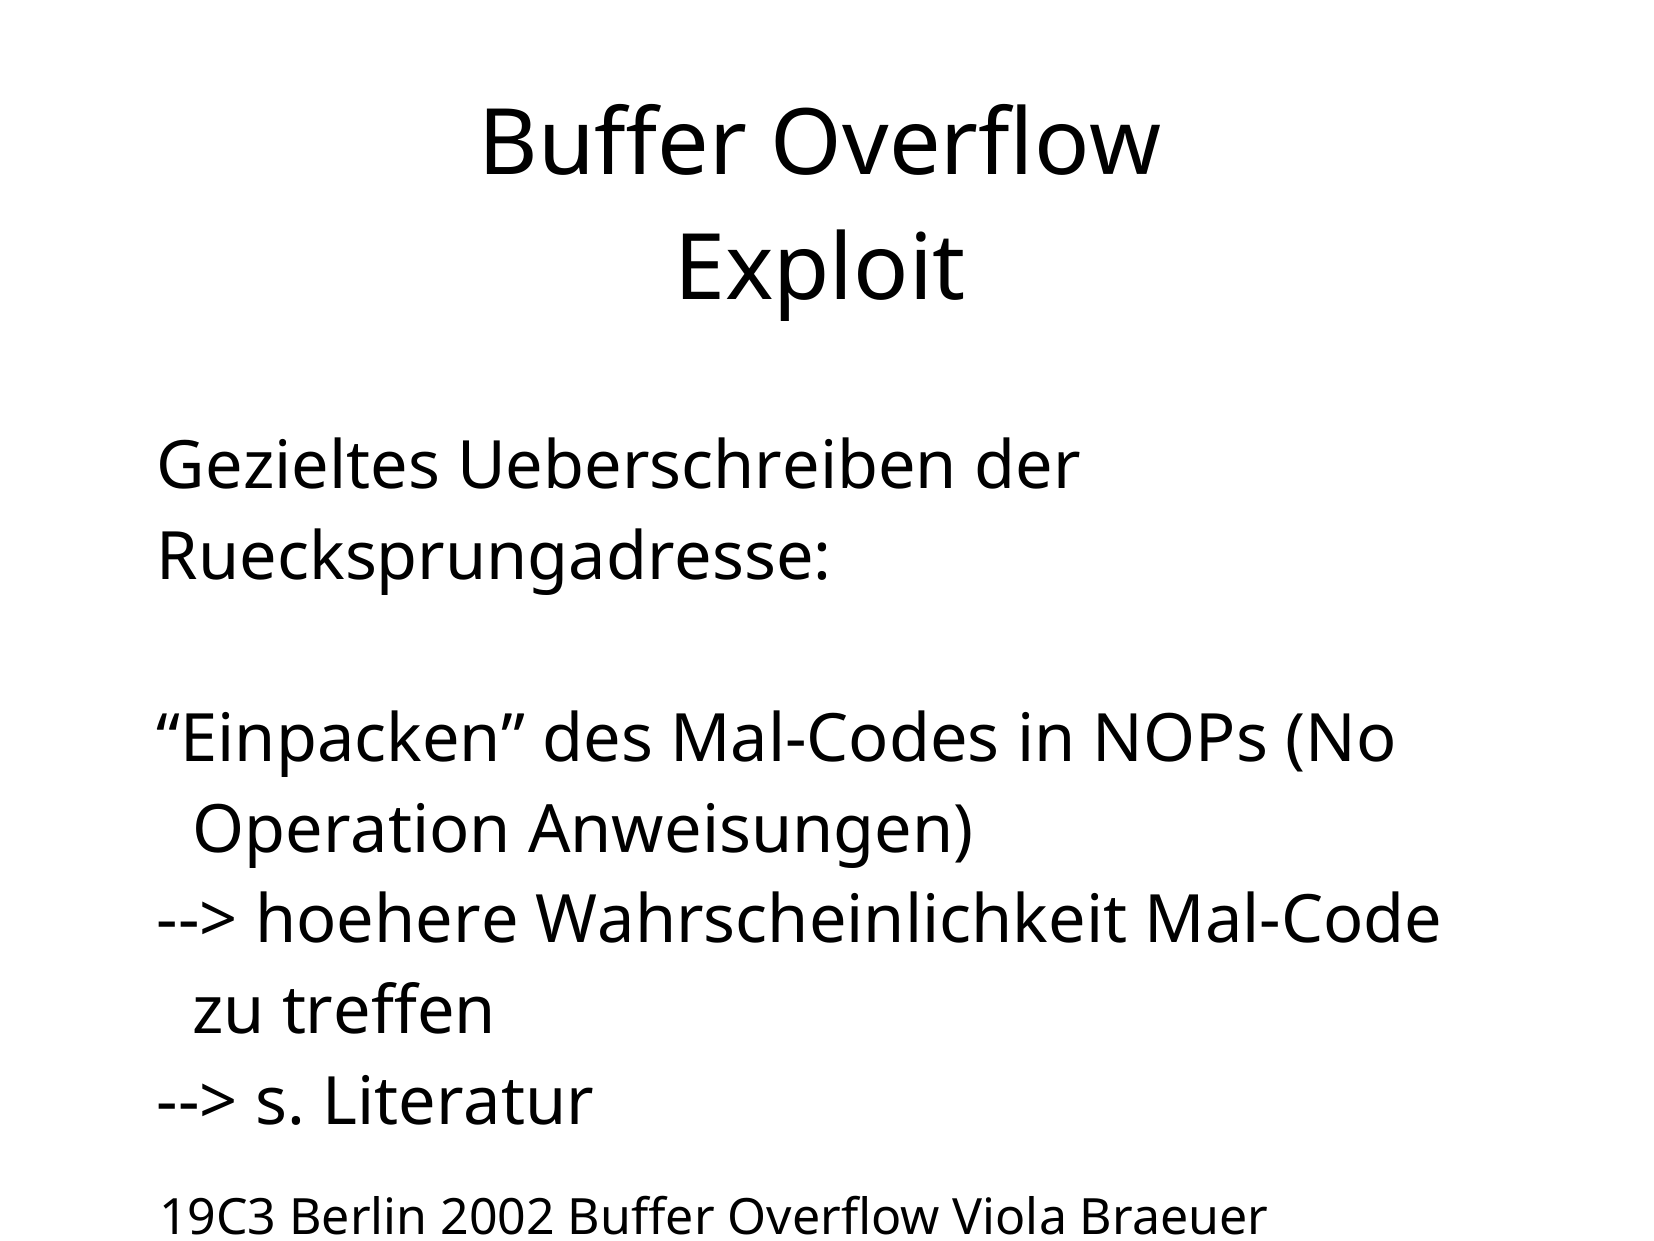

Buffer Overflow
Exploit
Gezieltes Ueberschreiben der
Ruecksprungadresse:
“Einpacken” des Mal-Codes in NOPs (No Operation Anweisungen)
--> hoehere Wahrscheinlichkeit Mal-Code zu treffen
--> s. Literatur
19C3 Berlin 2002 Buffer Overflow Viola Braeuer